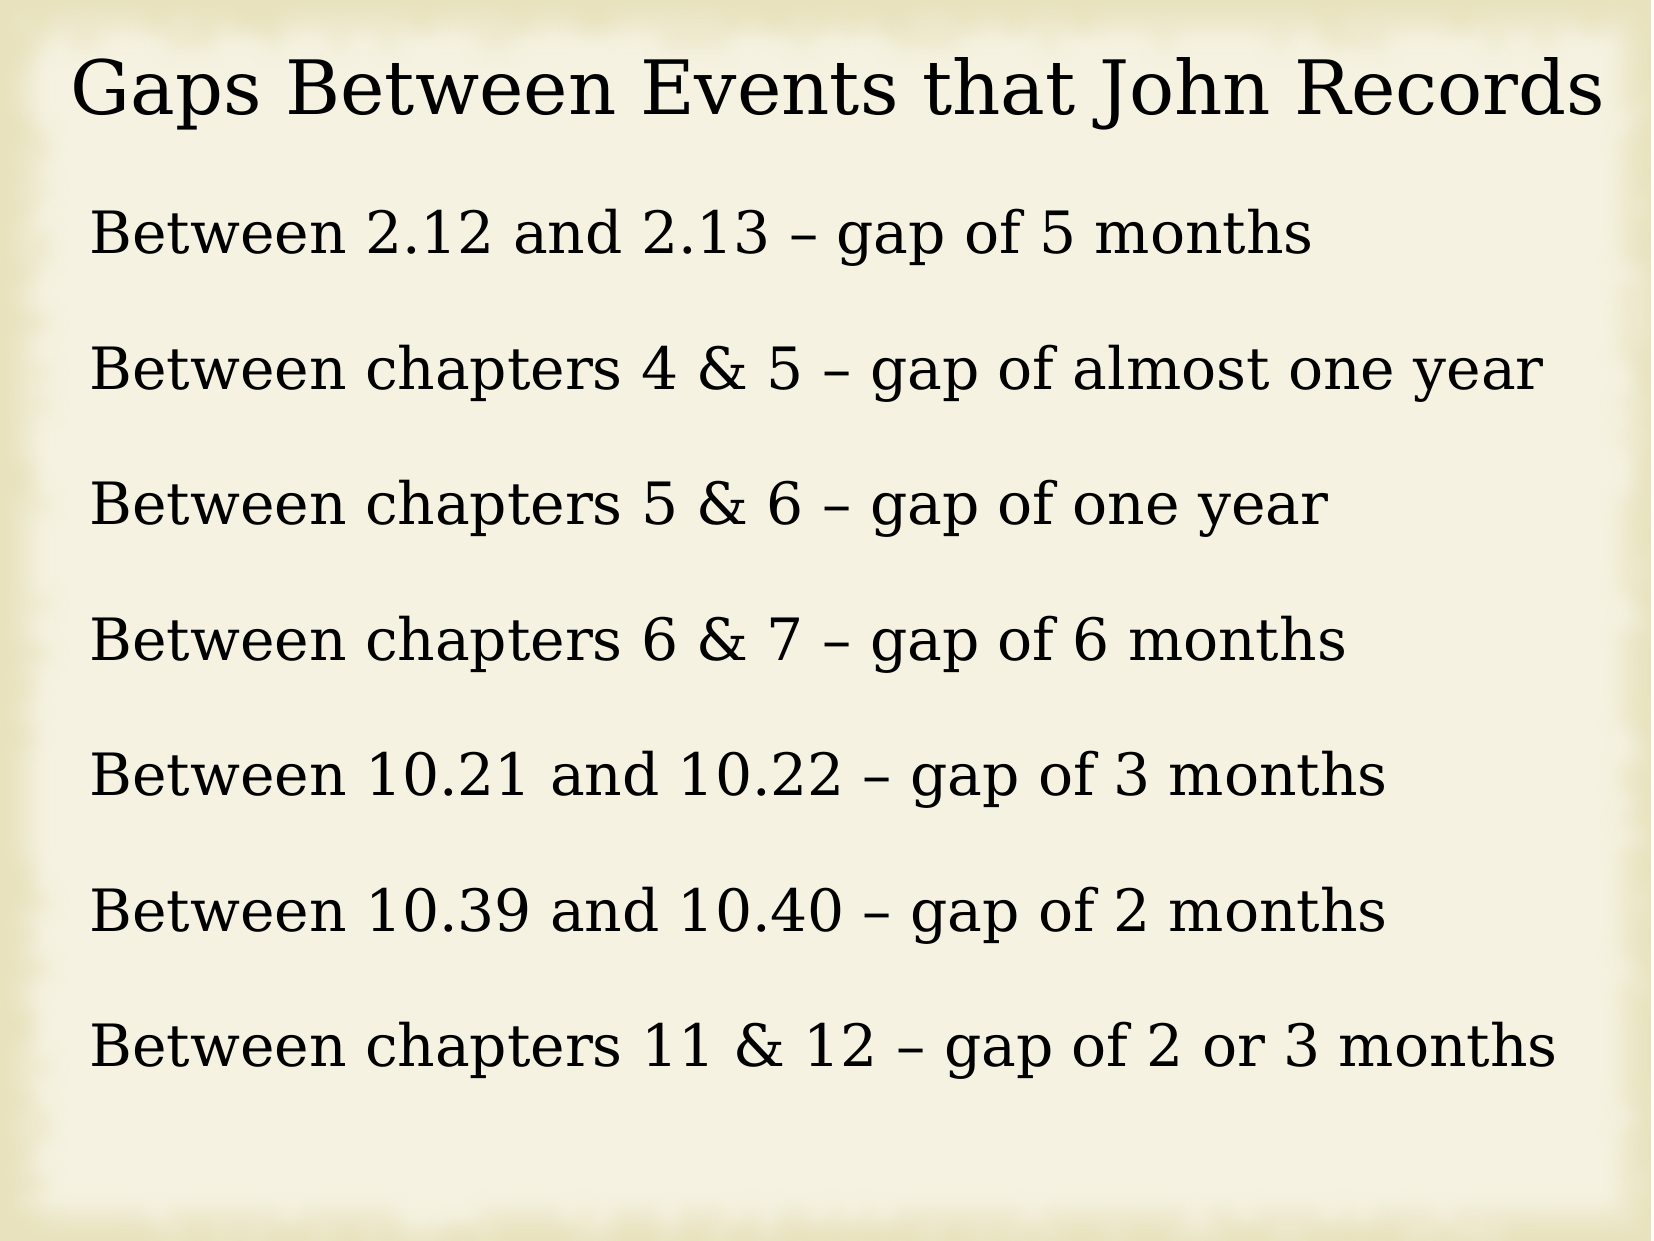

Gaps Between Events that John Records
	Between 2.12 and 2.13 – gap of 5 months
	Between chapters 4 & 5 – gap of almost one year
	Between chapters 5 & 6 – gap of one year
	Between chapters 6 & 7 – gap of 6 months
	Between 10.21 and 10.22 – gap of 3 months
	Between 10.39 and 10.40 – gap of 2 months
	Between chapters 11 & 12 – gap of 2 or 3 months